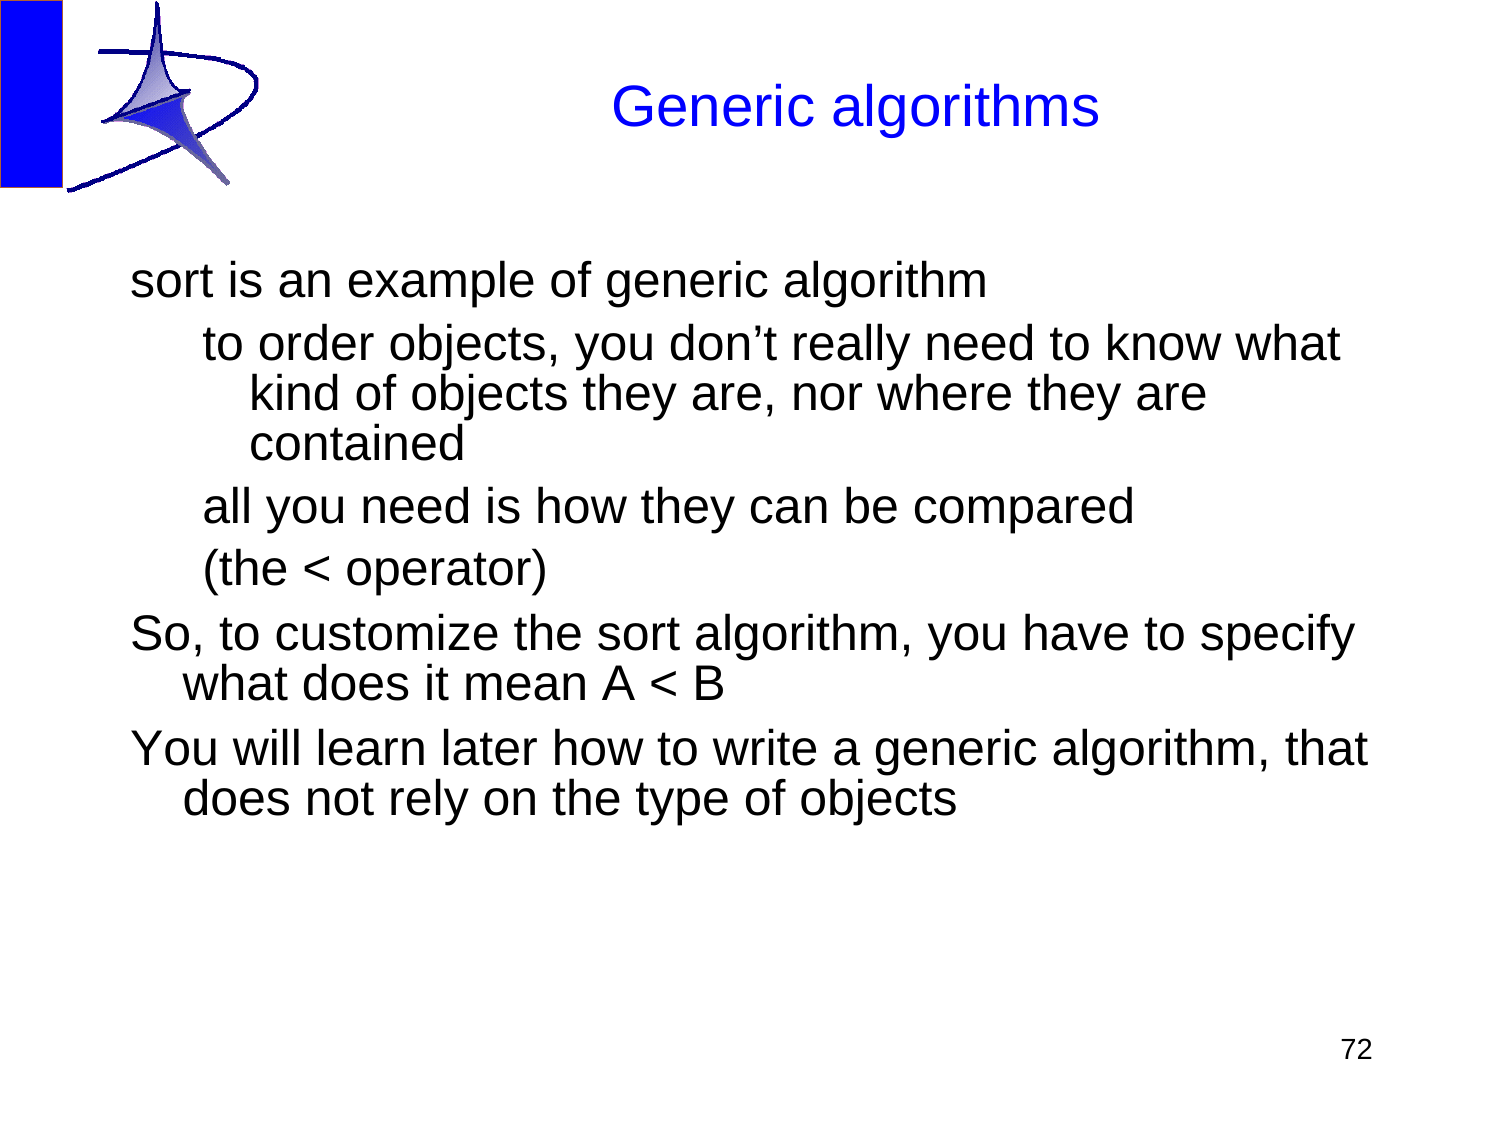

# Generic algorithms
sort is an example of generic algorithm
to order objects, you don’t really need to know what kind of objects they are, nor where they are contained
all you need is how they can be compared
(the < operator)
So, to customize the sort algorithm, you have to specify what does it mean A < B
You will learn later how to write a generic algorithm, that does not rely on the type of objects
72